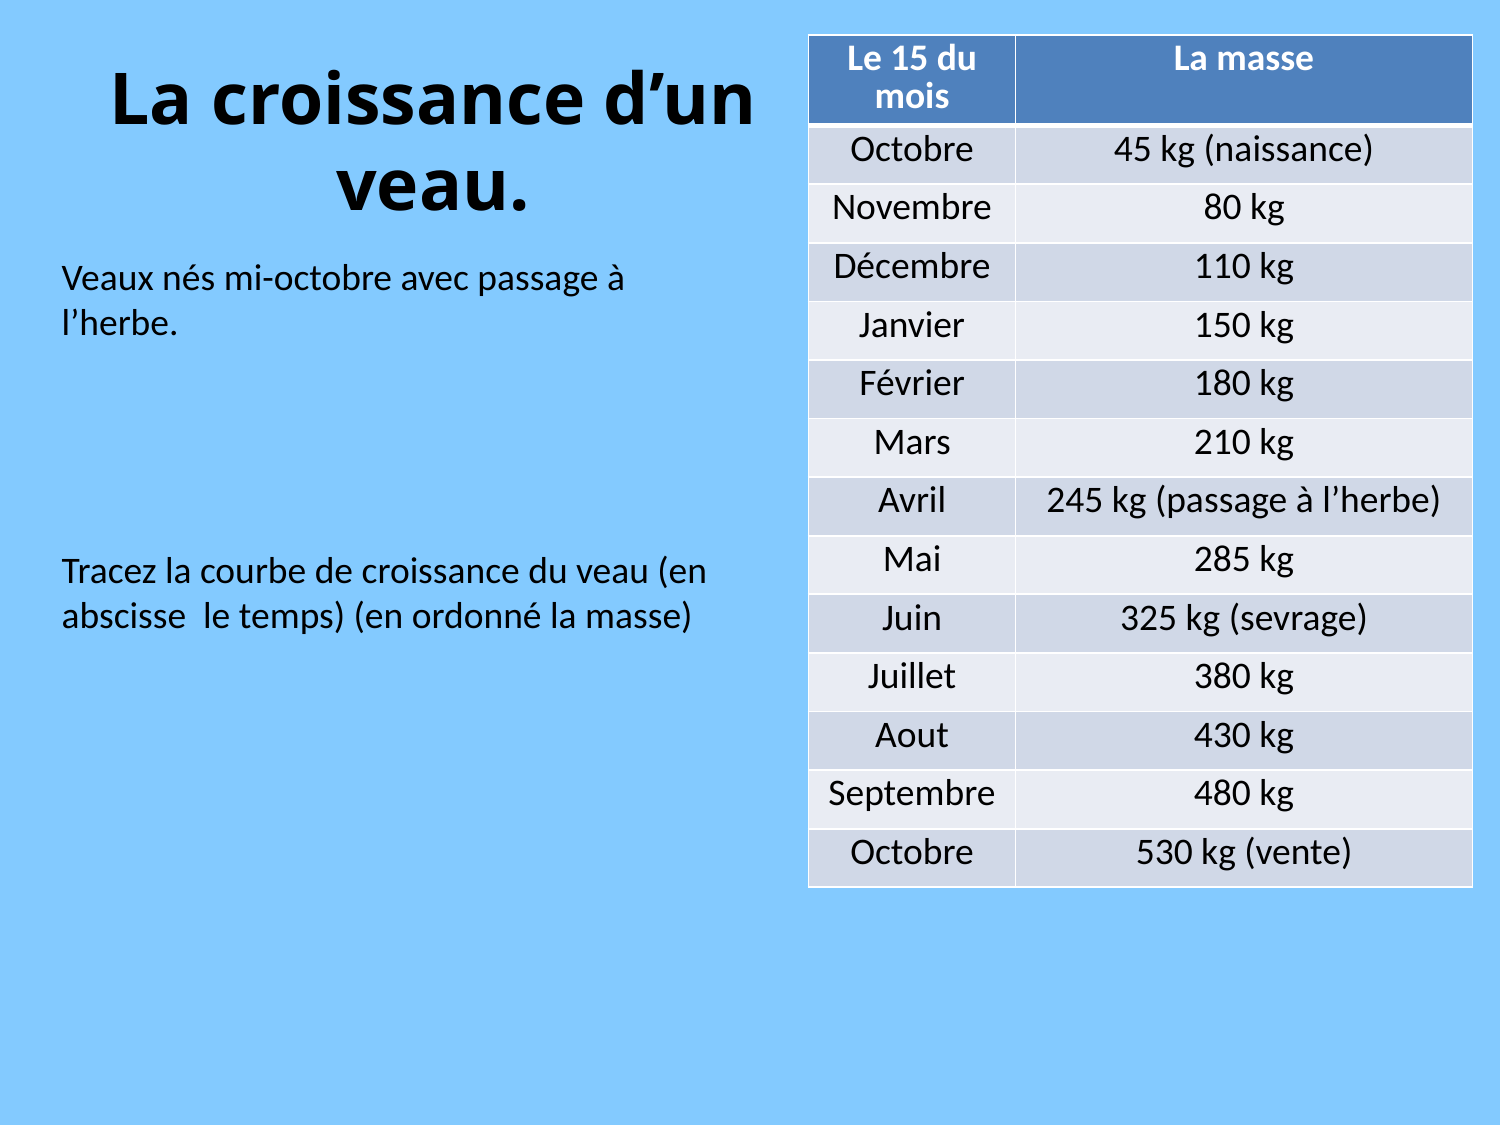

| Le 15 du mois | La masse |
| --- | --- |
| Octobre | 45 kg (naissance) |
| Novembre | 80 kg |
| Décembre | 110 kg |
| Janvier | 150 kg |
| Février | 180 kg |
| Mars | 210 kg |
| Avril | 245 kg (passage à l’herbe) |
| Mai | 285 kg |
| Juin | 325 kg (sevrage) |
| Juillet | 380 kg |
| Aout | 430 kg |
| Septembre | 480 kg |
| Octobre | 530 kg (vente) |
La croissance d’un veau.
Veaux nés mi-octobre avec passage à l’herbe.
Tracez la courbe de croissance du veau (en abscisse le temps) (en ordonné la masse)